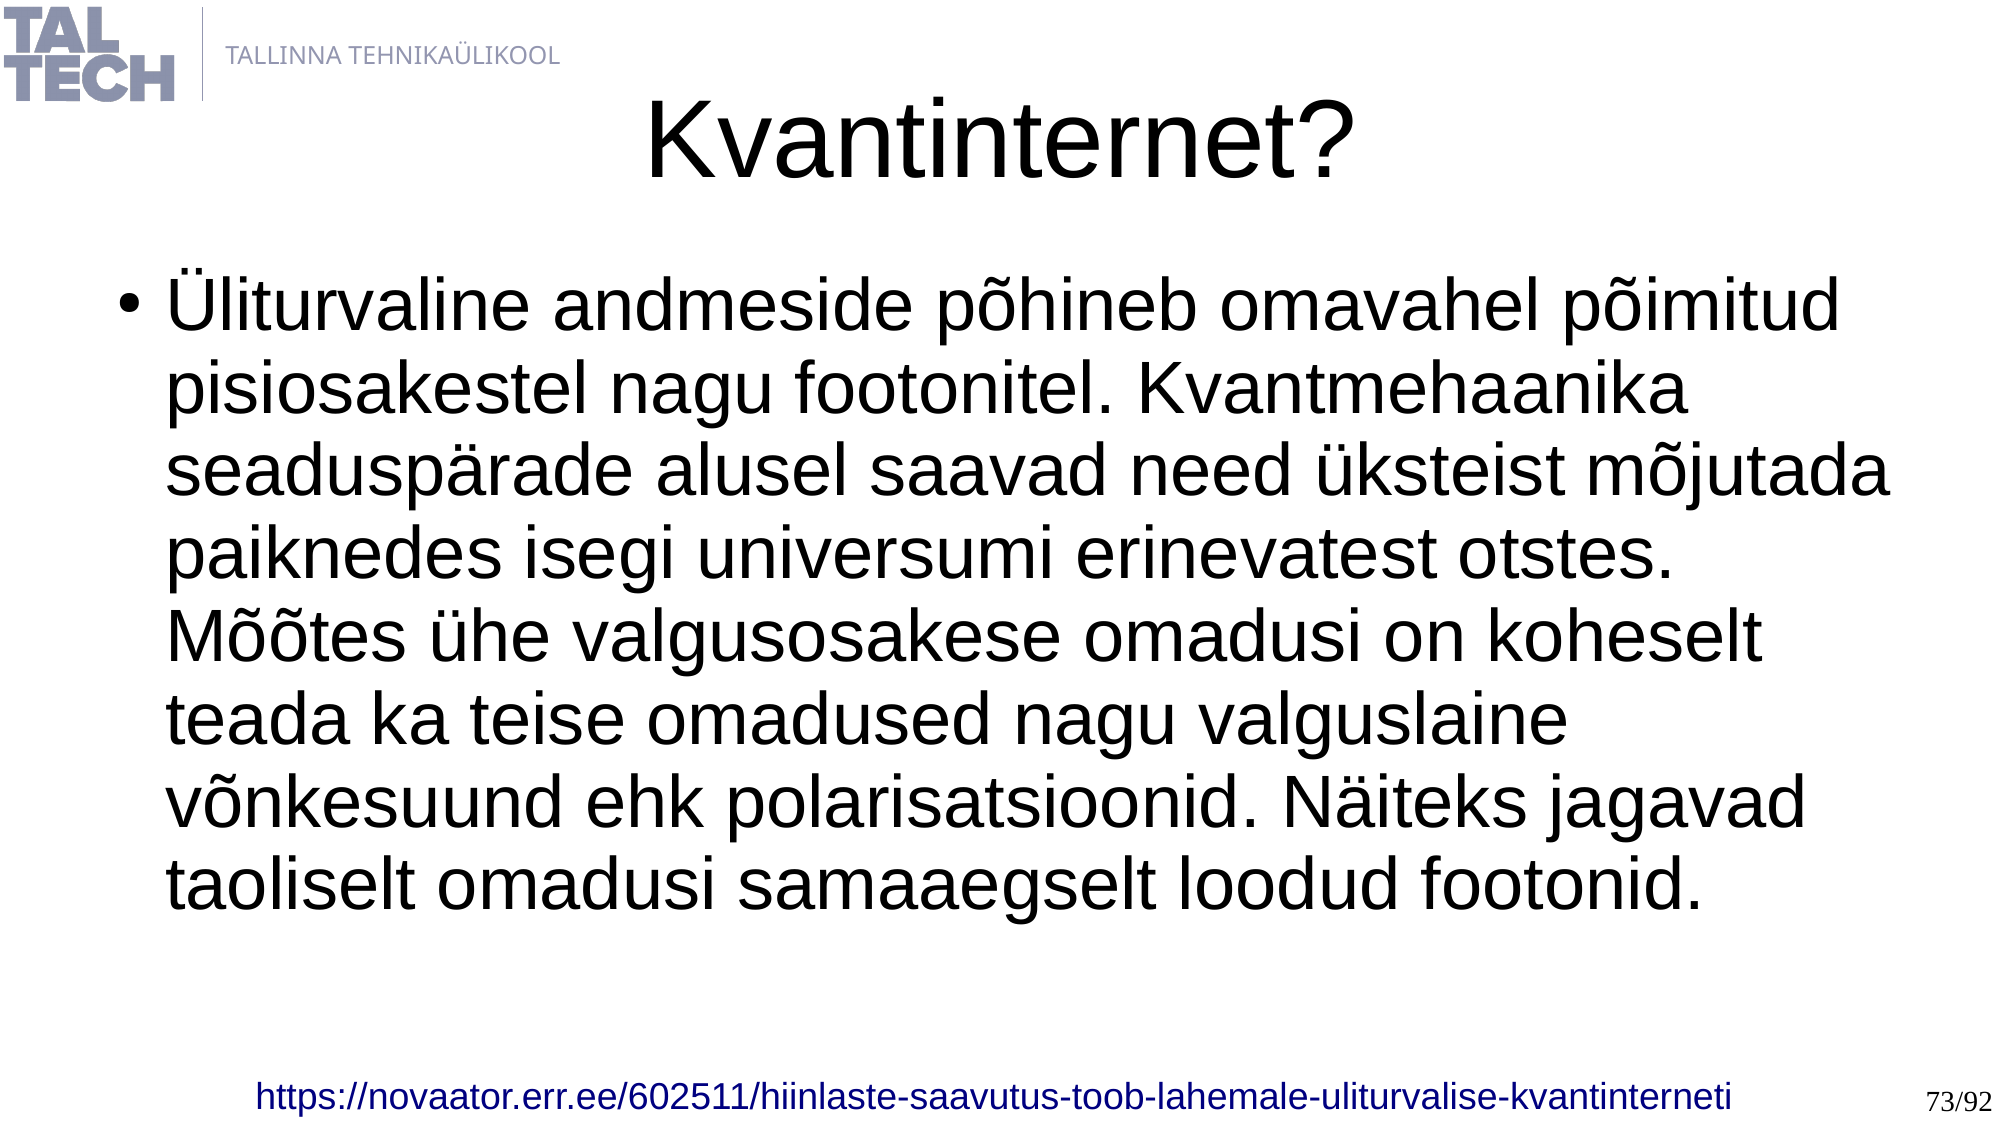

# Kvantinternet?
Üliturvaline andmeside põhineb omavahel põimitud pisiosakestel nagu footonitel. Kvantmehaanika seaduspärade alusel saavad need üksteist mõjutada paiknedes isegi universumi erinevatest otstes. Mõõtes ühe valgusosakese omadusi on koheselt teada ka teise omadused nagu valguslaine võnkesuund ehk polarisatsioonid. Näiteks jagavad taoliselt omadusi samaaegselt loodud footonid.
https://novaator.err.ee/602511/hiinlaste-saavutus-toob-lahemale-uliturvalise-kvantinterneti
73